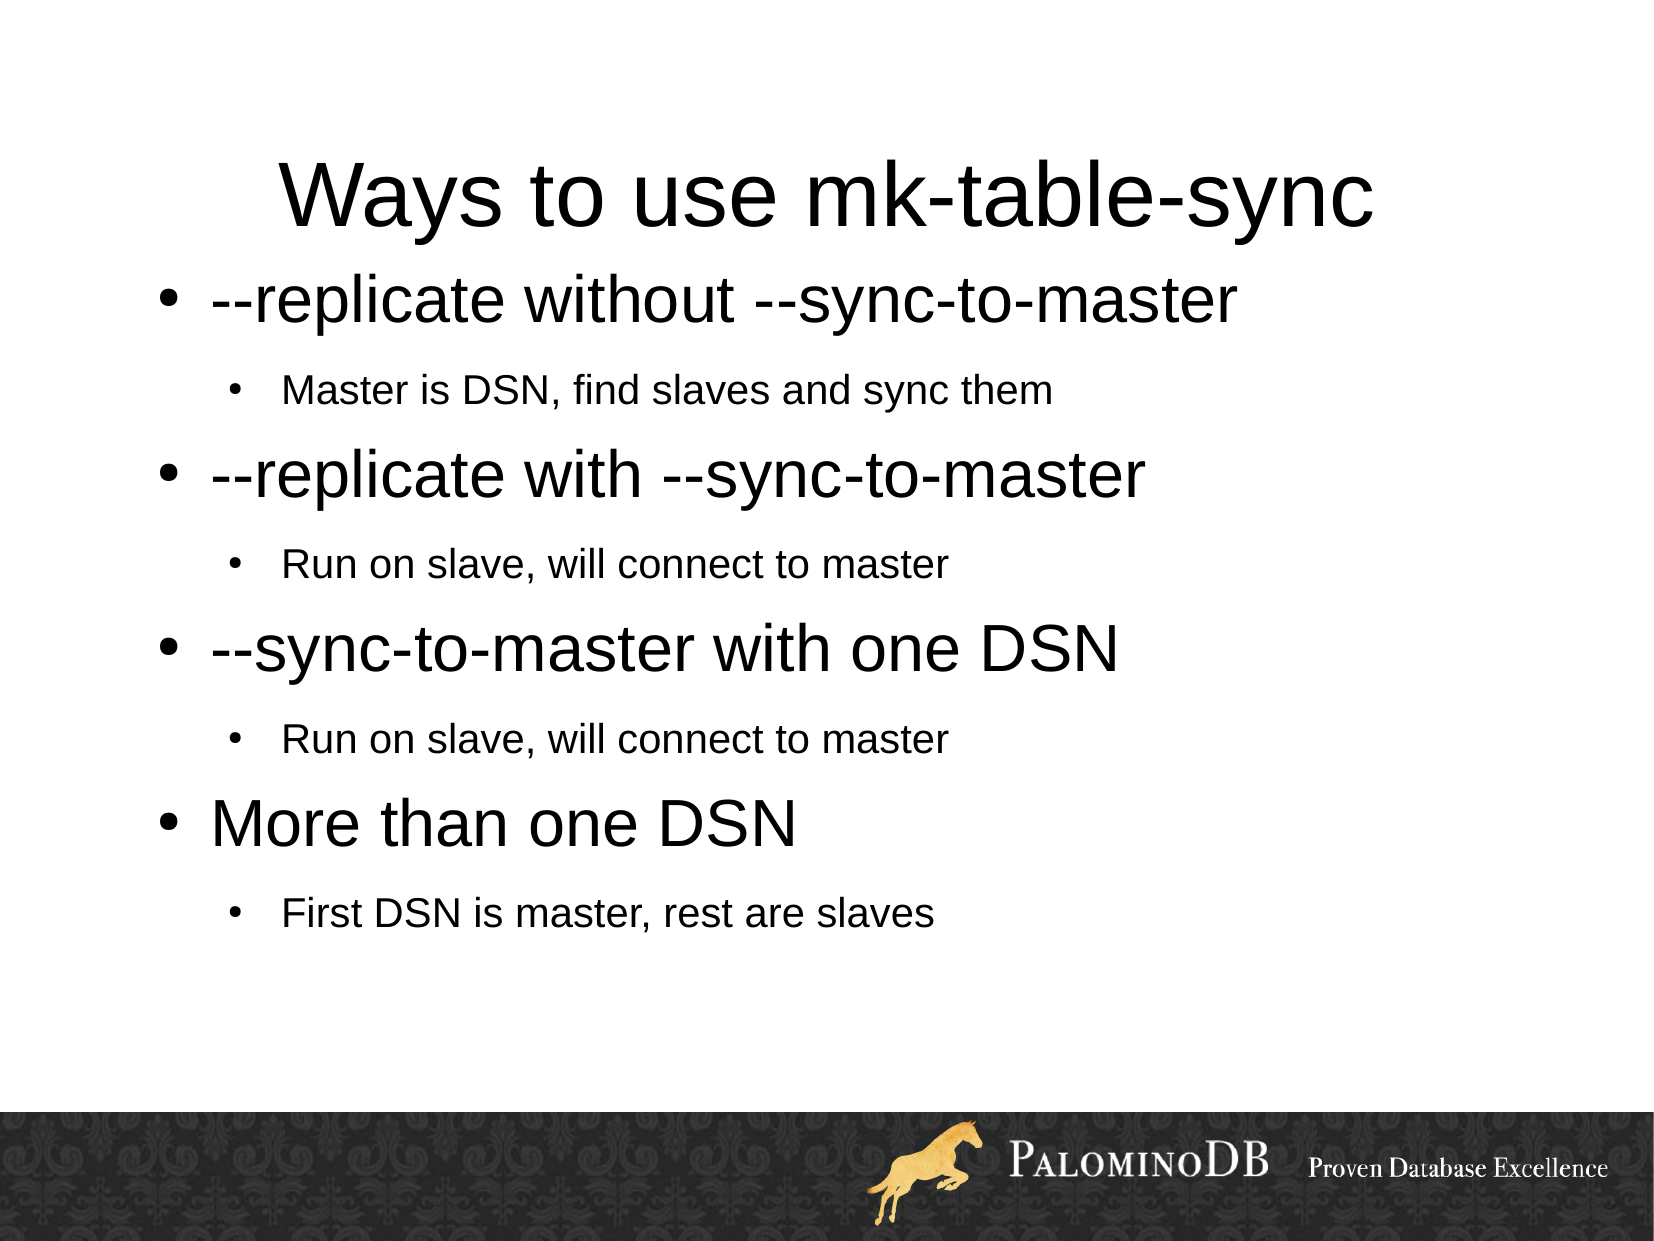

# Ways to use mk-table-sync
--replicate without --sync-to-master
Master is DSN, find slaves and sync them
--replicate with --sync-to-master
Run on slave, will connect to master
--sync-to-master with one DSN
Run on slave, will connect to master
More than one DSN
First DSN is master, rest are slaves